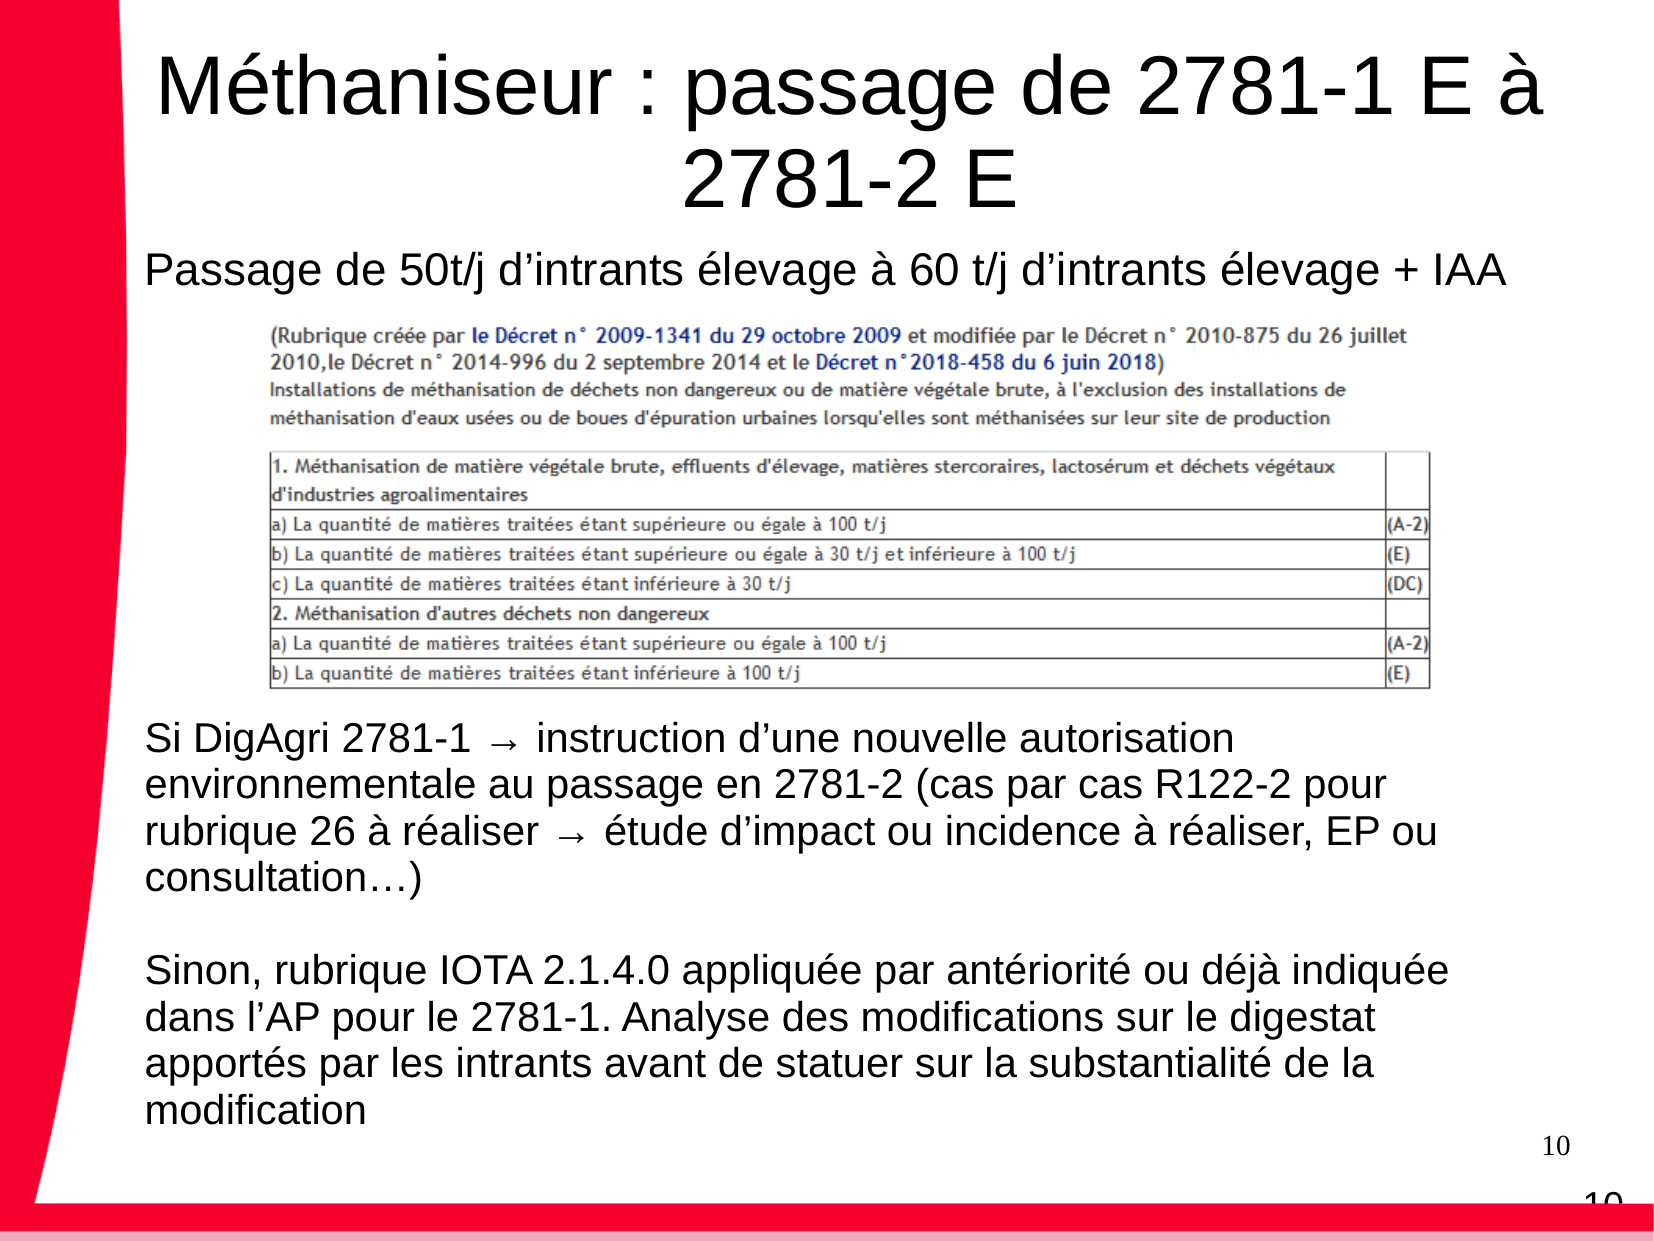

# Méthaniseur : passage de 2781-1 E à 2781-2 E
Passage de 50t/j d’intrants élevage à 60 t/j d’intrants élevage + IAA
Si DigAgri 2781-1 → instruction d’une nouvelle autorisation environnementale au passage en 2781-2 (cas par cas R122-2 pour rubrique 26 à réaliser → étude d’impact ou incidence à réaliser, EP ou consultation…)
Sinon, rubrique IOTA 2.1.4.0 appliquée par antériorité ou déjà indiquée dans l’AP pour le 2781-1. Analyse des modifications sur le digestat apportés par les intrants avant de statuer sur la substantialité de la modification
10